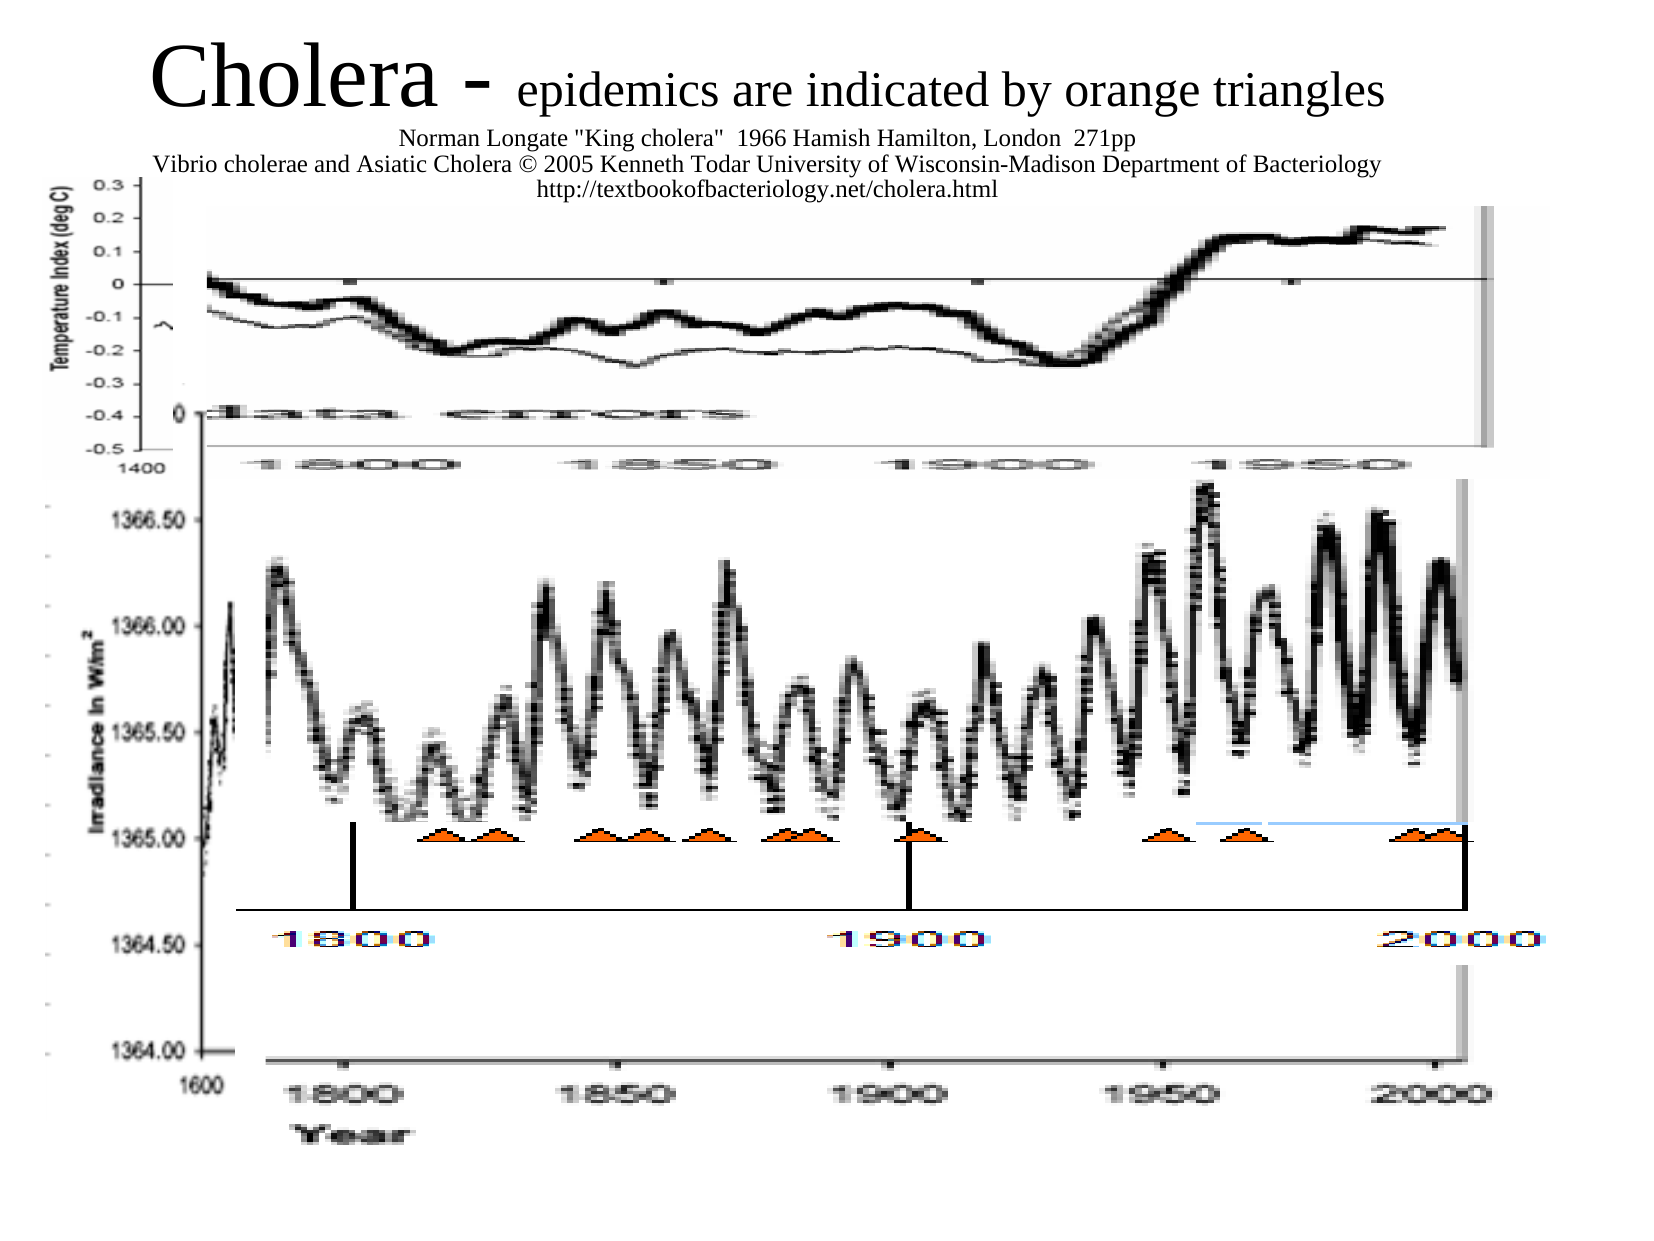

# Cholera - epidemics are indicated by orange triangles Norman Longate "King cholera" 1966 Hamish Hamilton, London 271pp Vibrio cholerae and Asiatic Cholera © 2005 Kenneth Todar University of Wisconsin-Madison Department of Bacteriology http://textbookofbacteriology.net/cholera.html